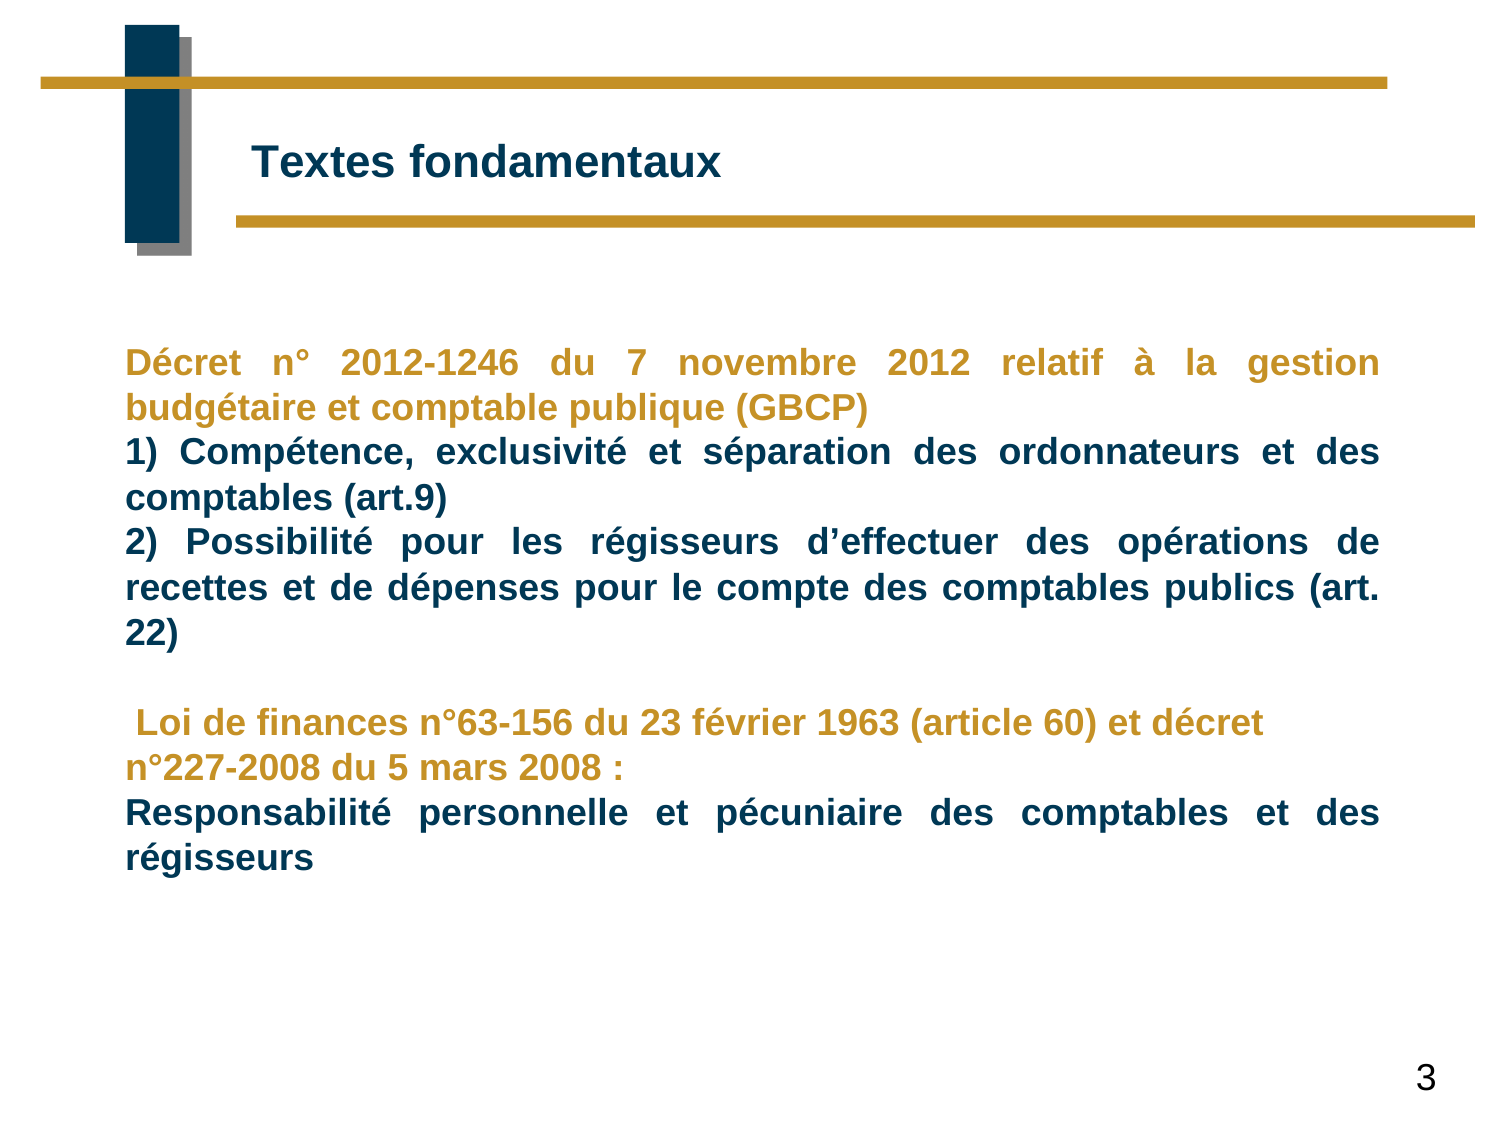

# Textes fondamentaux
Décret n° 2012-1246 du 7 novembre 2012 relatif à la gestion budgétaire et comptable publique (GBCP)
1) Compétence, exclusivité et séparation des ordonnateurs et des comptables (art.9)
2) Possibilité pour les régisseurs d’effectuer des opérations de recettes et de dépenses pour le compte des comptables publics (art. 22)
 Loi de finances n°63-156 du 23 février 1963 (article 60) et décret
n°227-2008 du 5 mars 2008 :
Responsabilité personnelle et pécuniaire des comptables et des régisseurs
1.1 - Aspects juridiques et organisationnels
 3